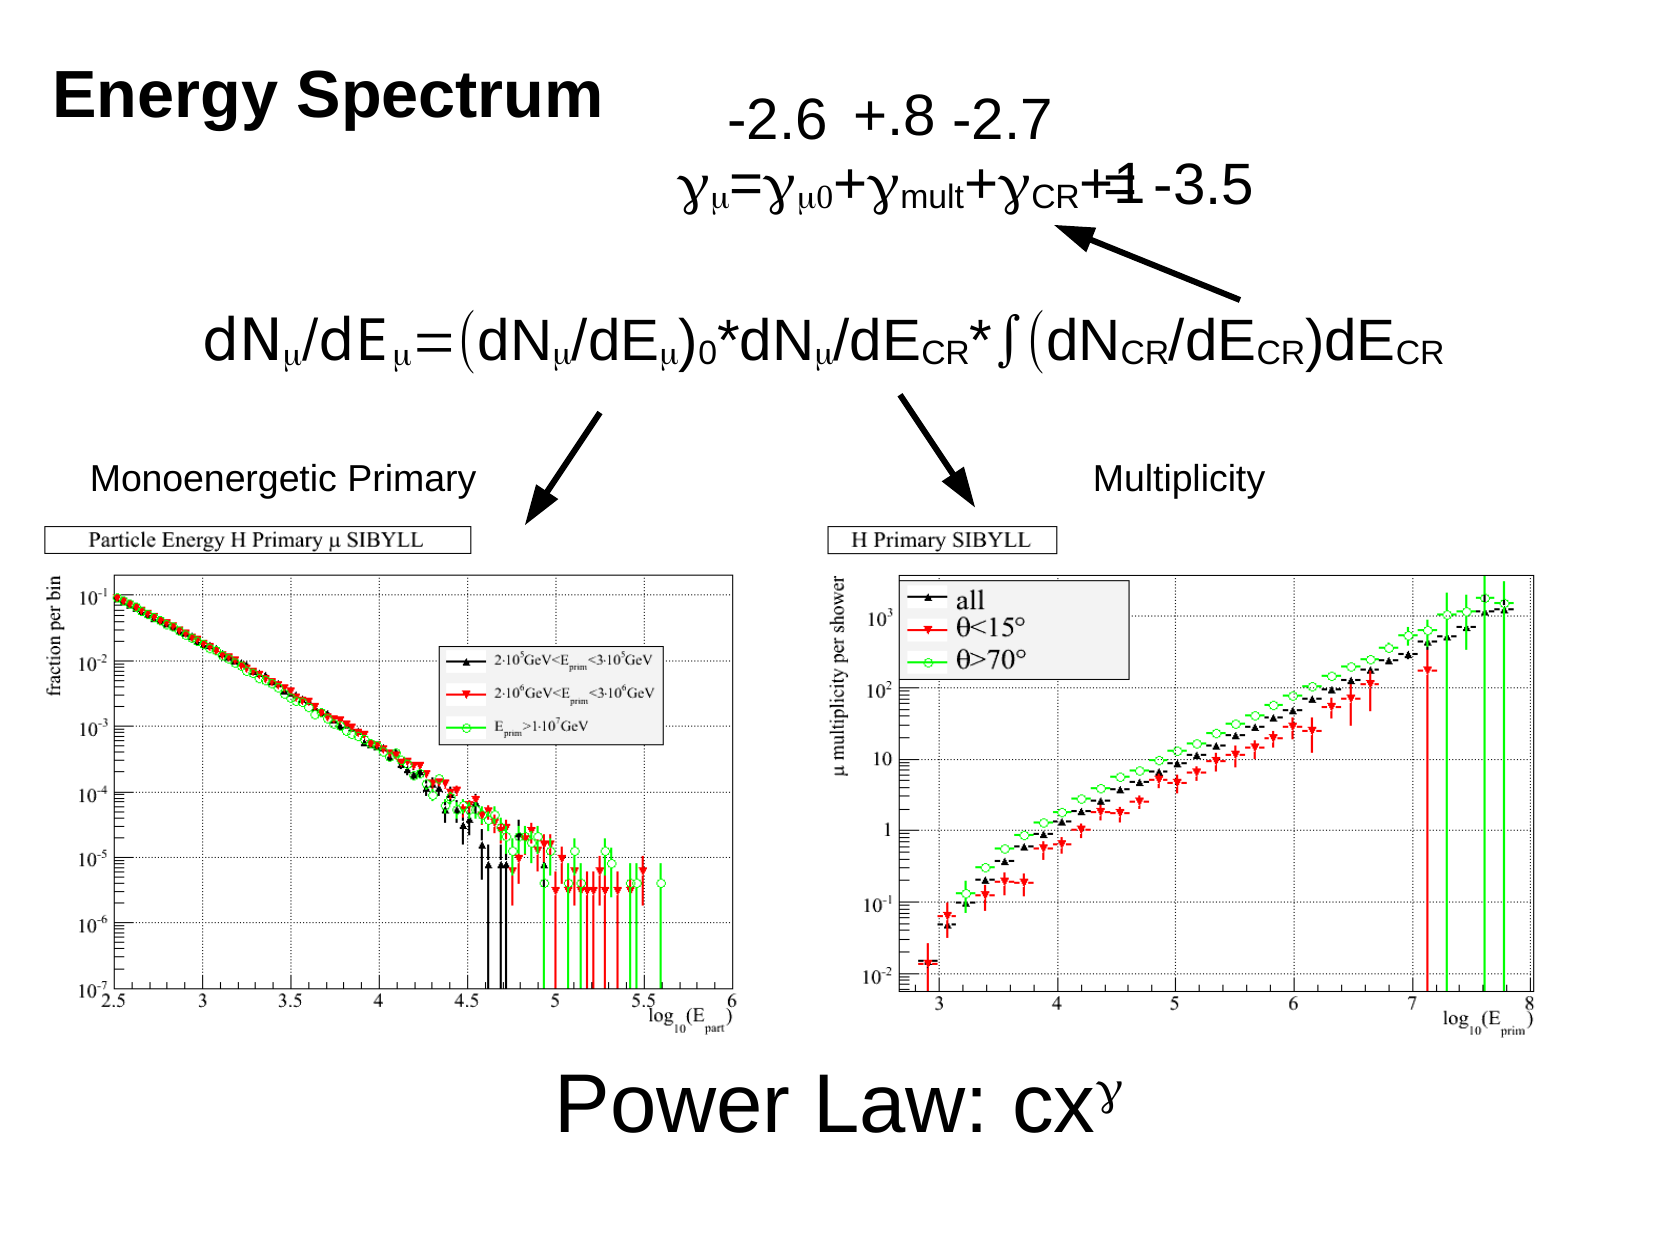

Energy Spectrum
+.8
Multiplicity
-2.6
Monoenergetic Primary
-2.7
= -3.5
gm=gm0+gmult+gCR+1
dNm/dEm=(dNm/dEm)0*dNm/dECR*∫(dNCR/dECR)dECR
Power Law: cxg